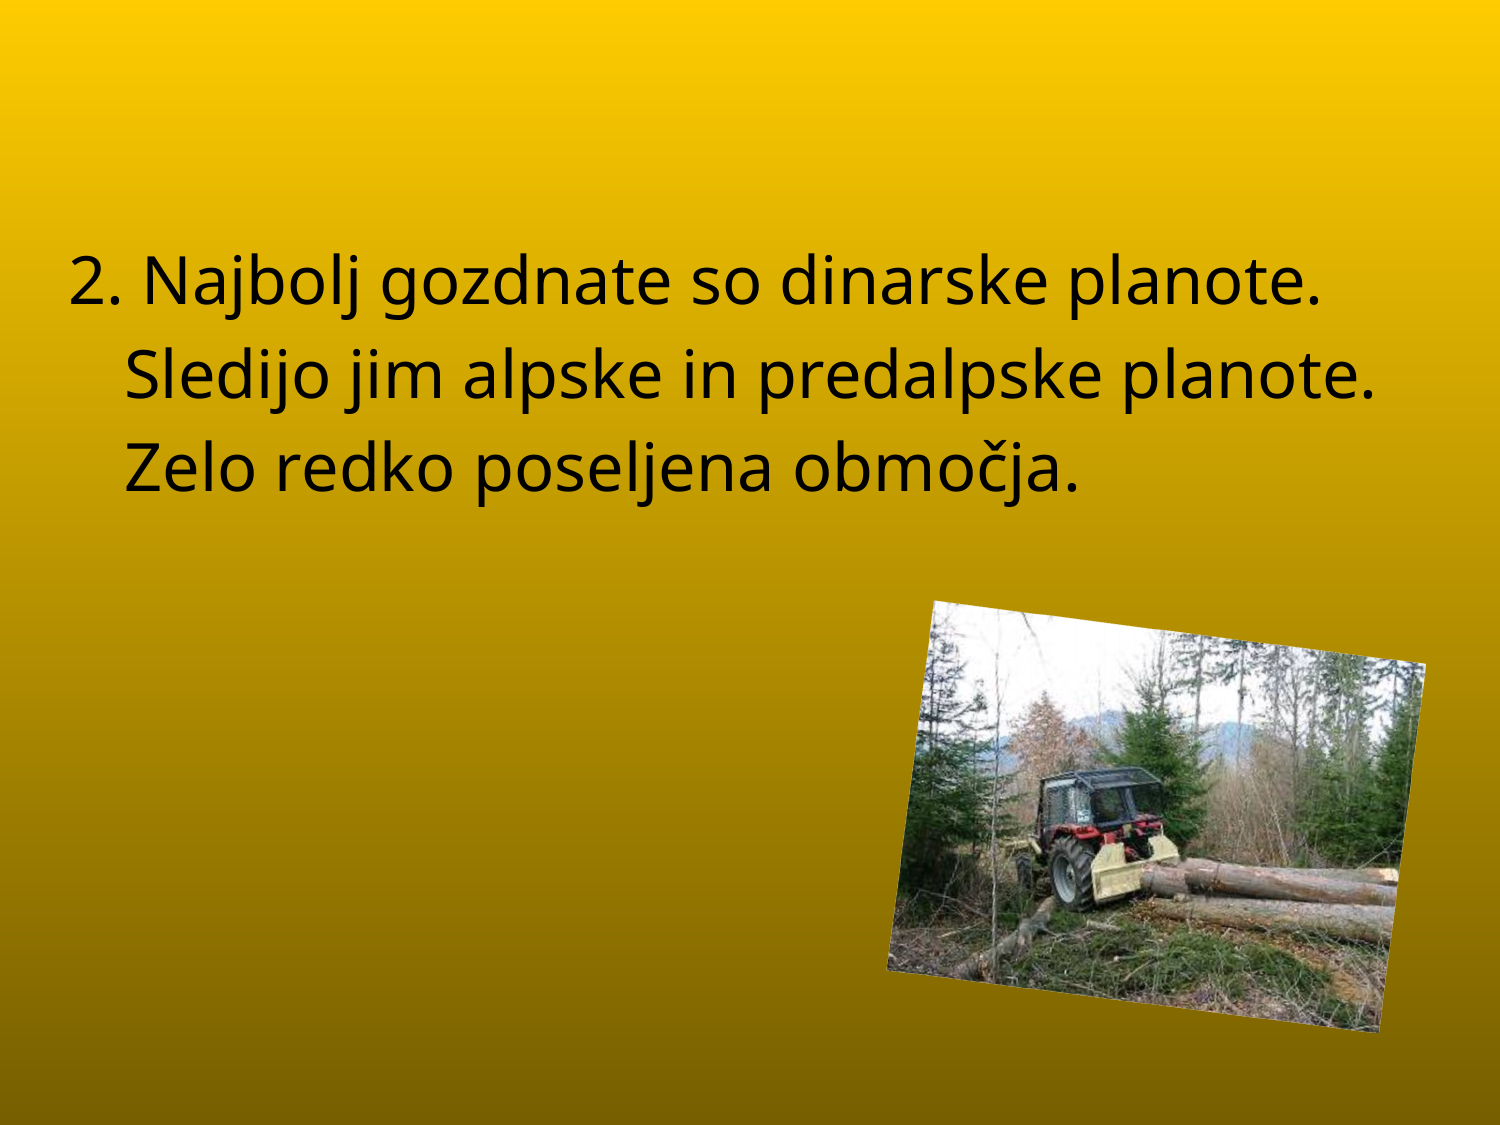

# 2. Najbolj gozdnate so dinarske planote.
	Sledijo jim alpske in predalpske planote.
	Zelo redko poseljena območja.